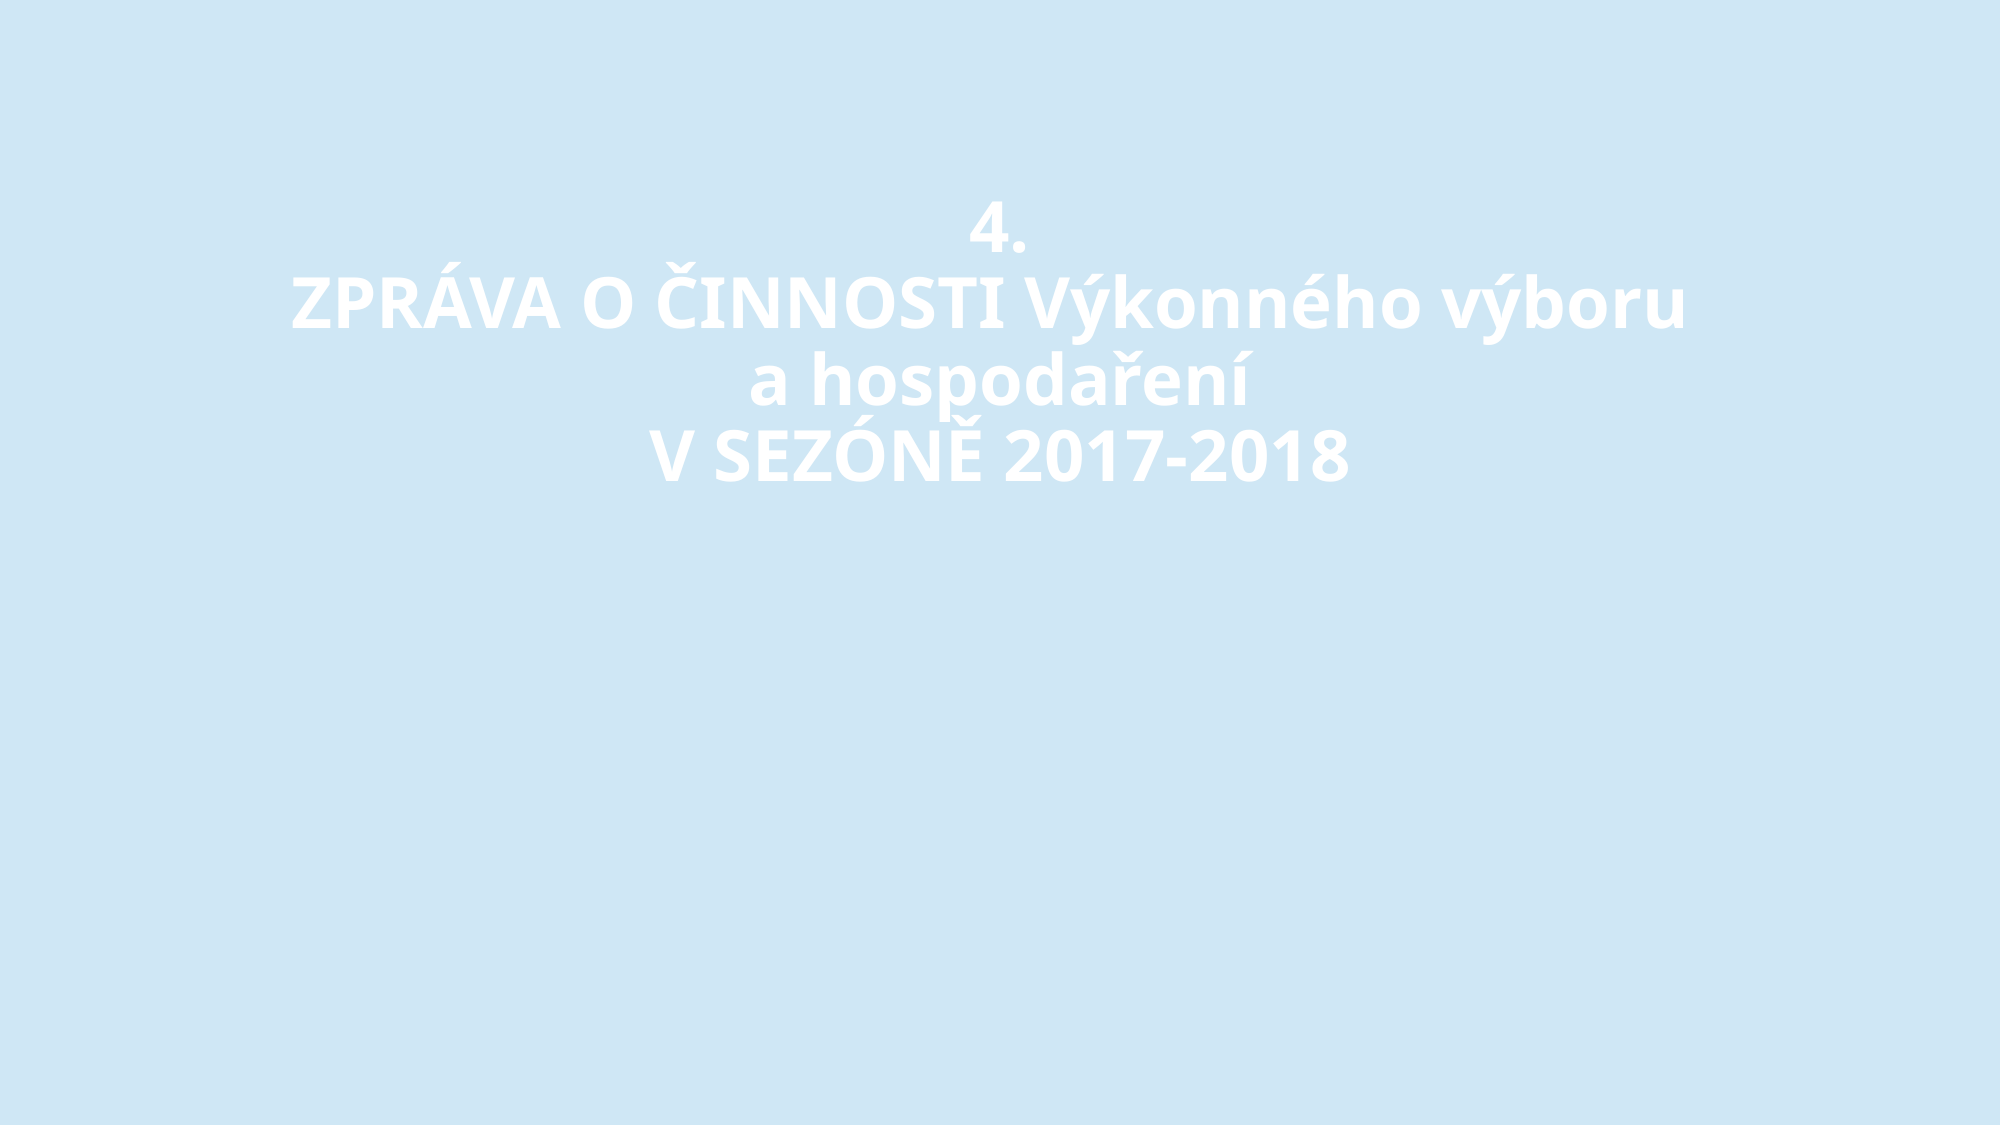

# 4. ZPRÁVA O ČINNOSTI Výkonného výboru a hospodaření V SEZÓNĚ 2017-2018